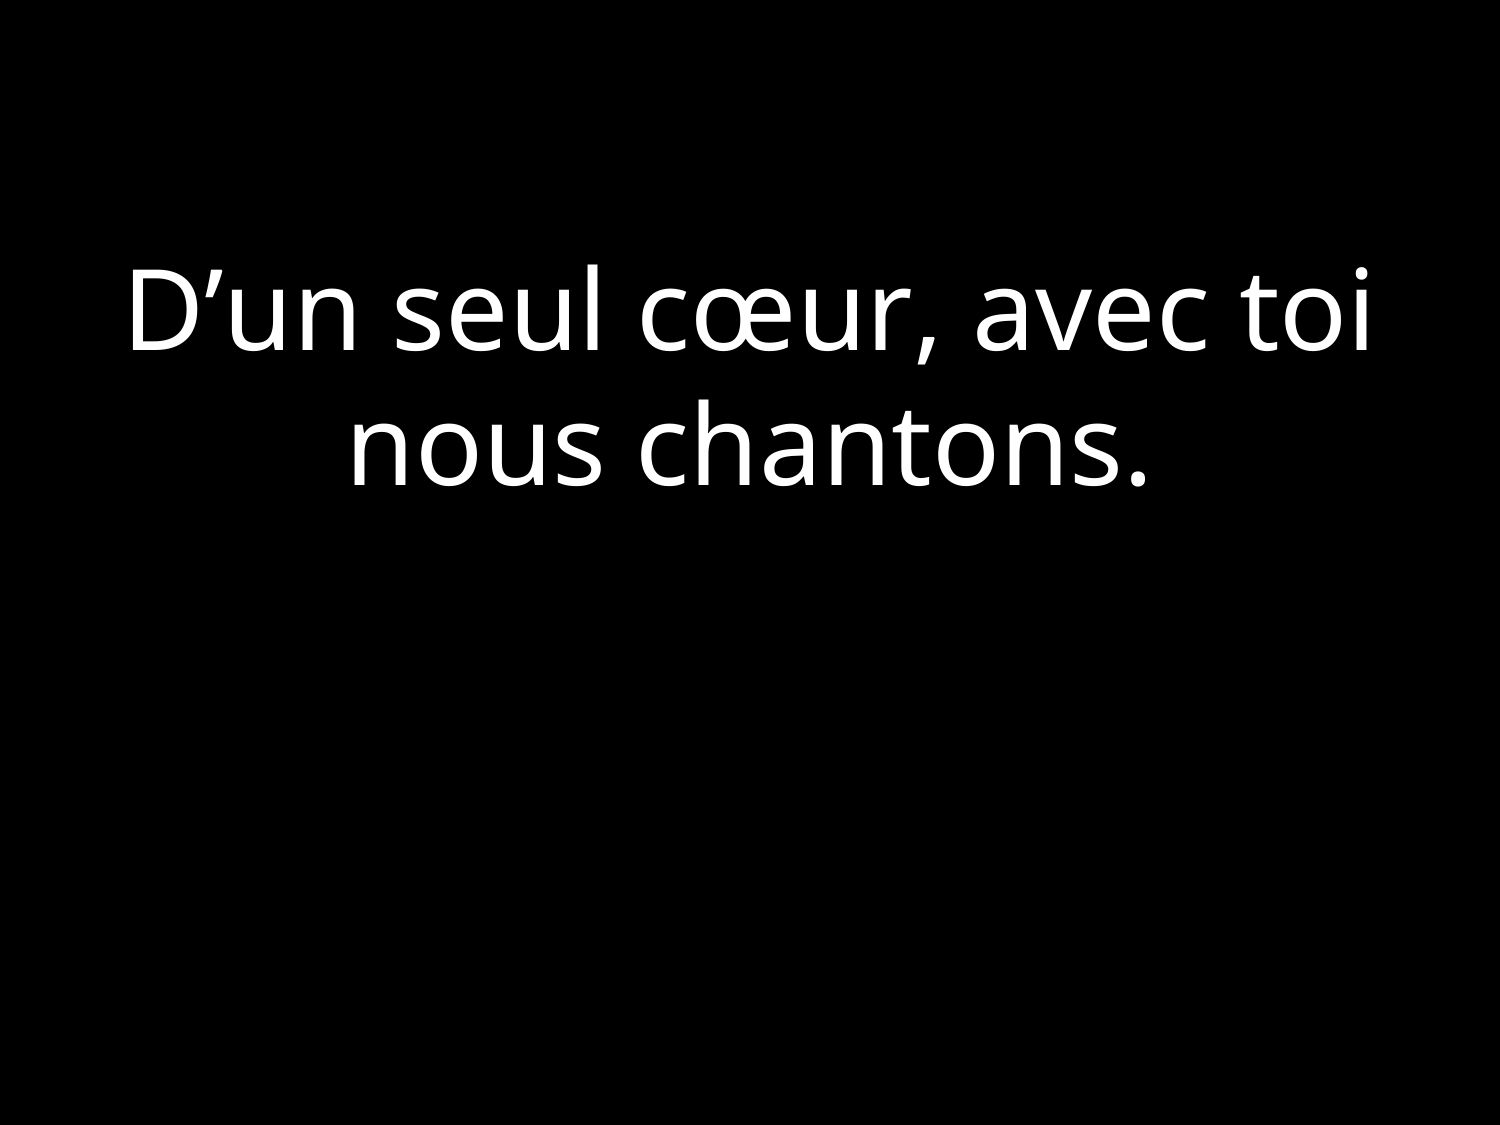

D’un seul cœur, avec toi nous chantons.